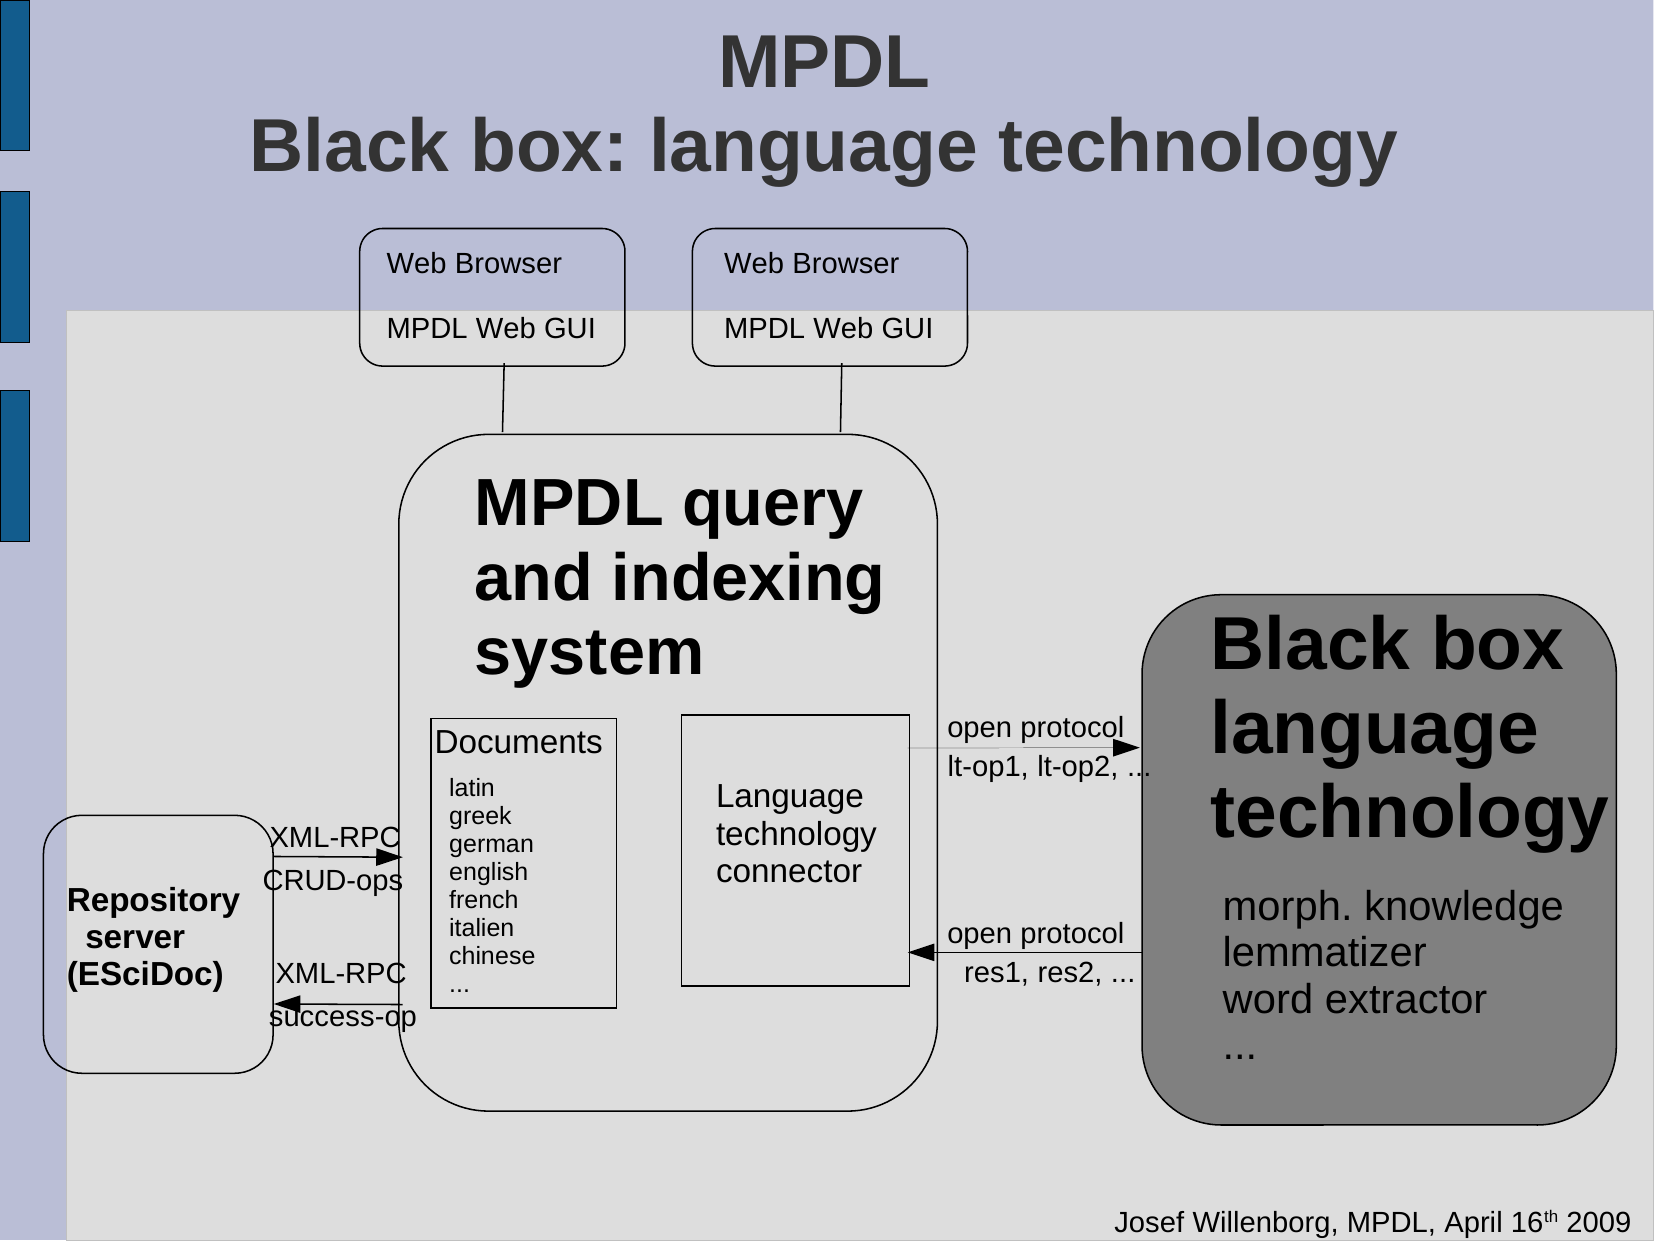

# MPDL Black box: language technology
Web Browser
MPDL Web GUI
Web Browser
MPDL Web GUI
MPDL query
and indexing
system
Black box
language
technology
open protocol
Documents
lt-op1, lt-op2, ...
Language
technology
connector
 latin
 greek
 german
 english
 french
 italien
 chinese
 ...
XML-RPC
CRUD-ops
Repository
 server
(ESciDoc)
 morph. knowledge
 lemmatizer
 word extractor
 ...
open protocol
res1, res2, ...
XML-RPC
success-op